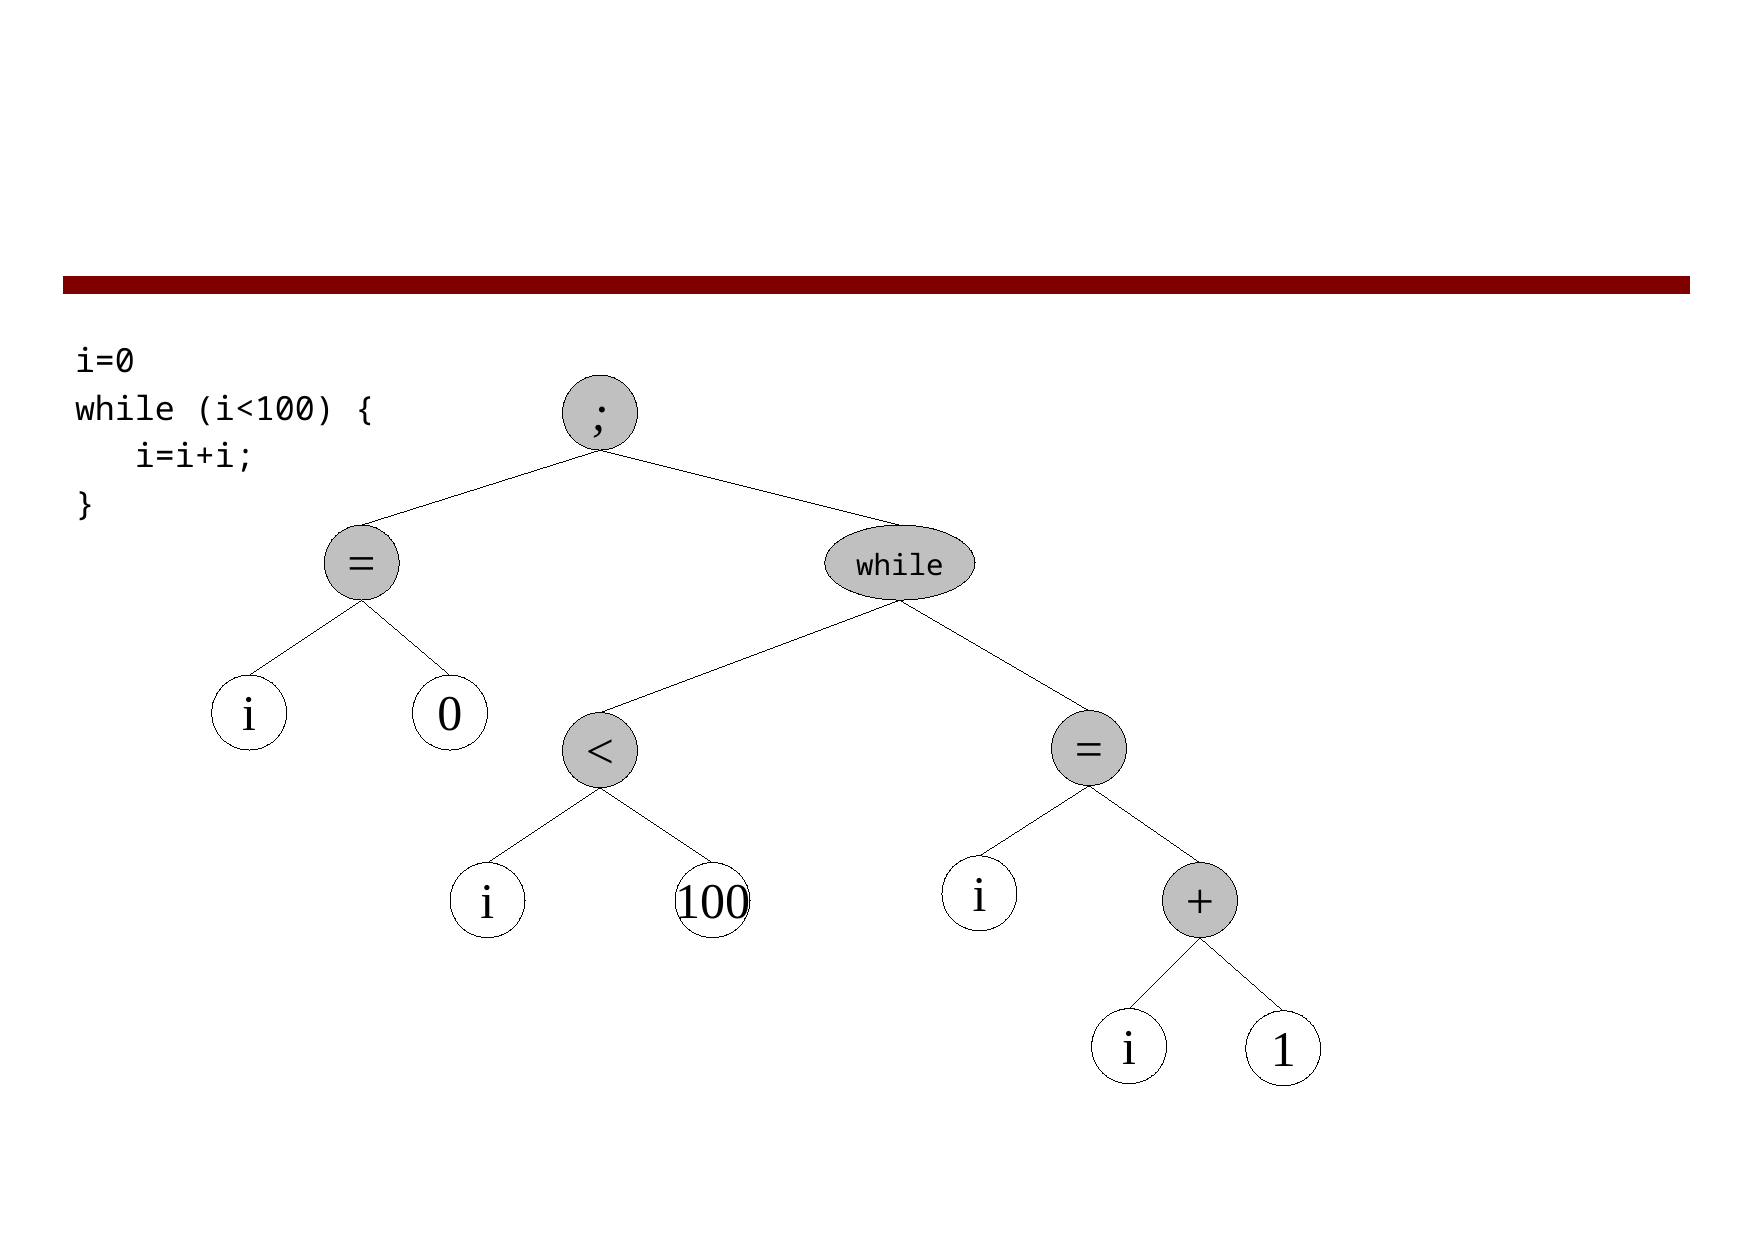

i=0
while (i<100) {
 i=i+i;
}
;
=
while
i
0
=
<
i
+
i
100
i
1